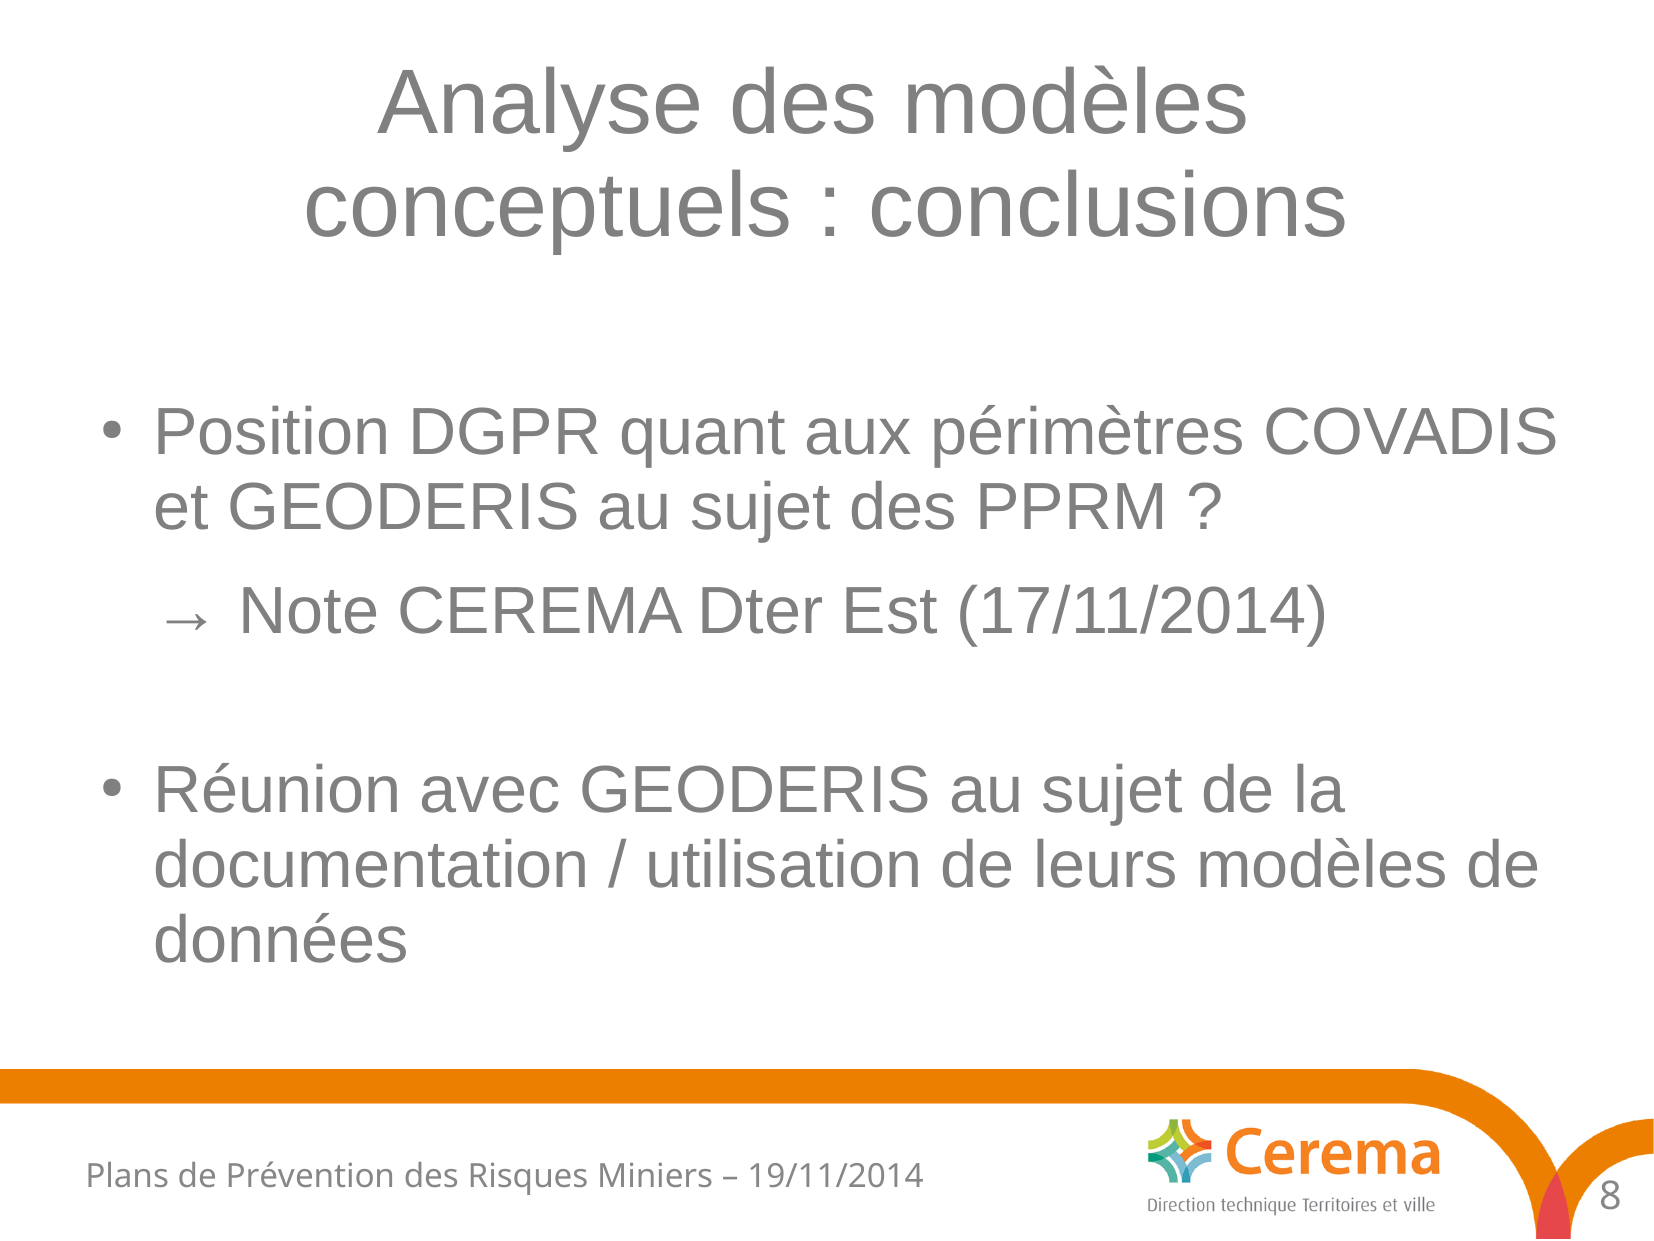

# Analyse des modèles conceptuels : conclusions
Position DGPR quant aux périmètres COVADIS et GEODERIS au sujet des PPRM ?
→ Note CEREMA Dter Est (17/11/2014)
Réunion avec GEODERIS au sujet de la documentation / utilisation de leurs modèles de données